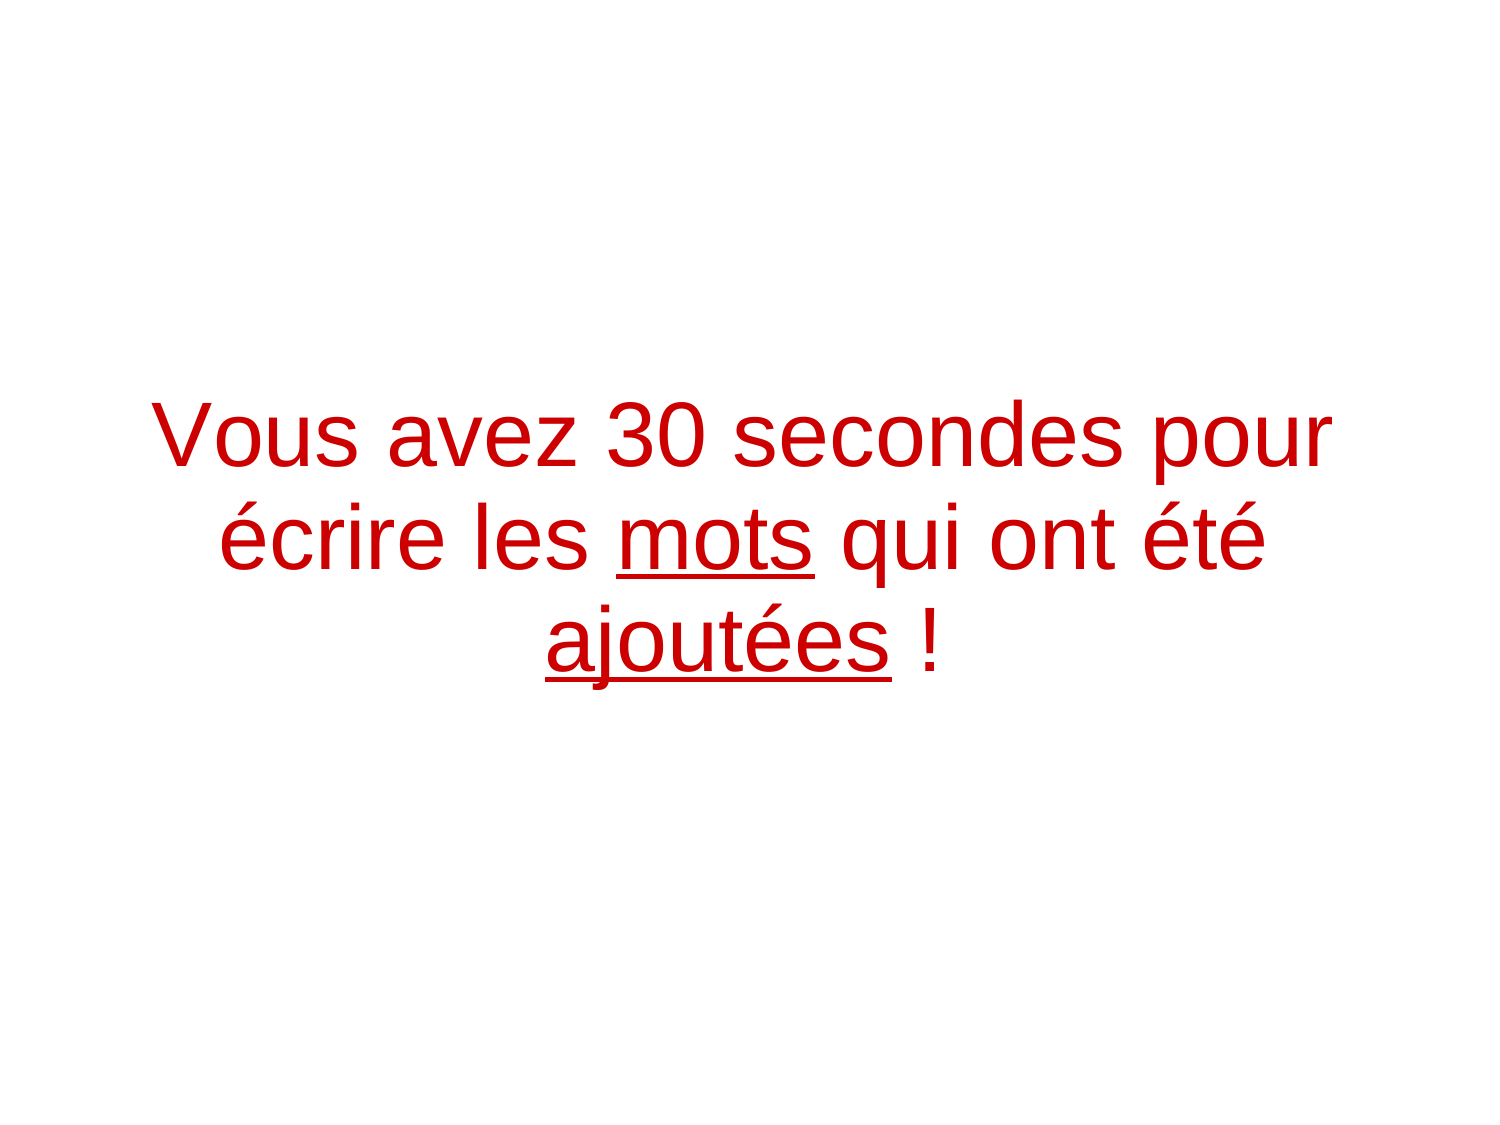

# Vous avez 30 secondes pour écrire les mots qui ont été ajoutées !